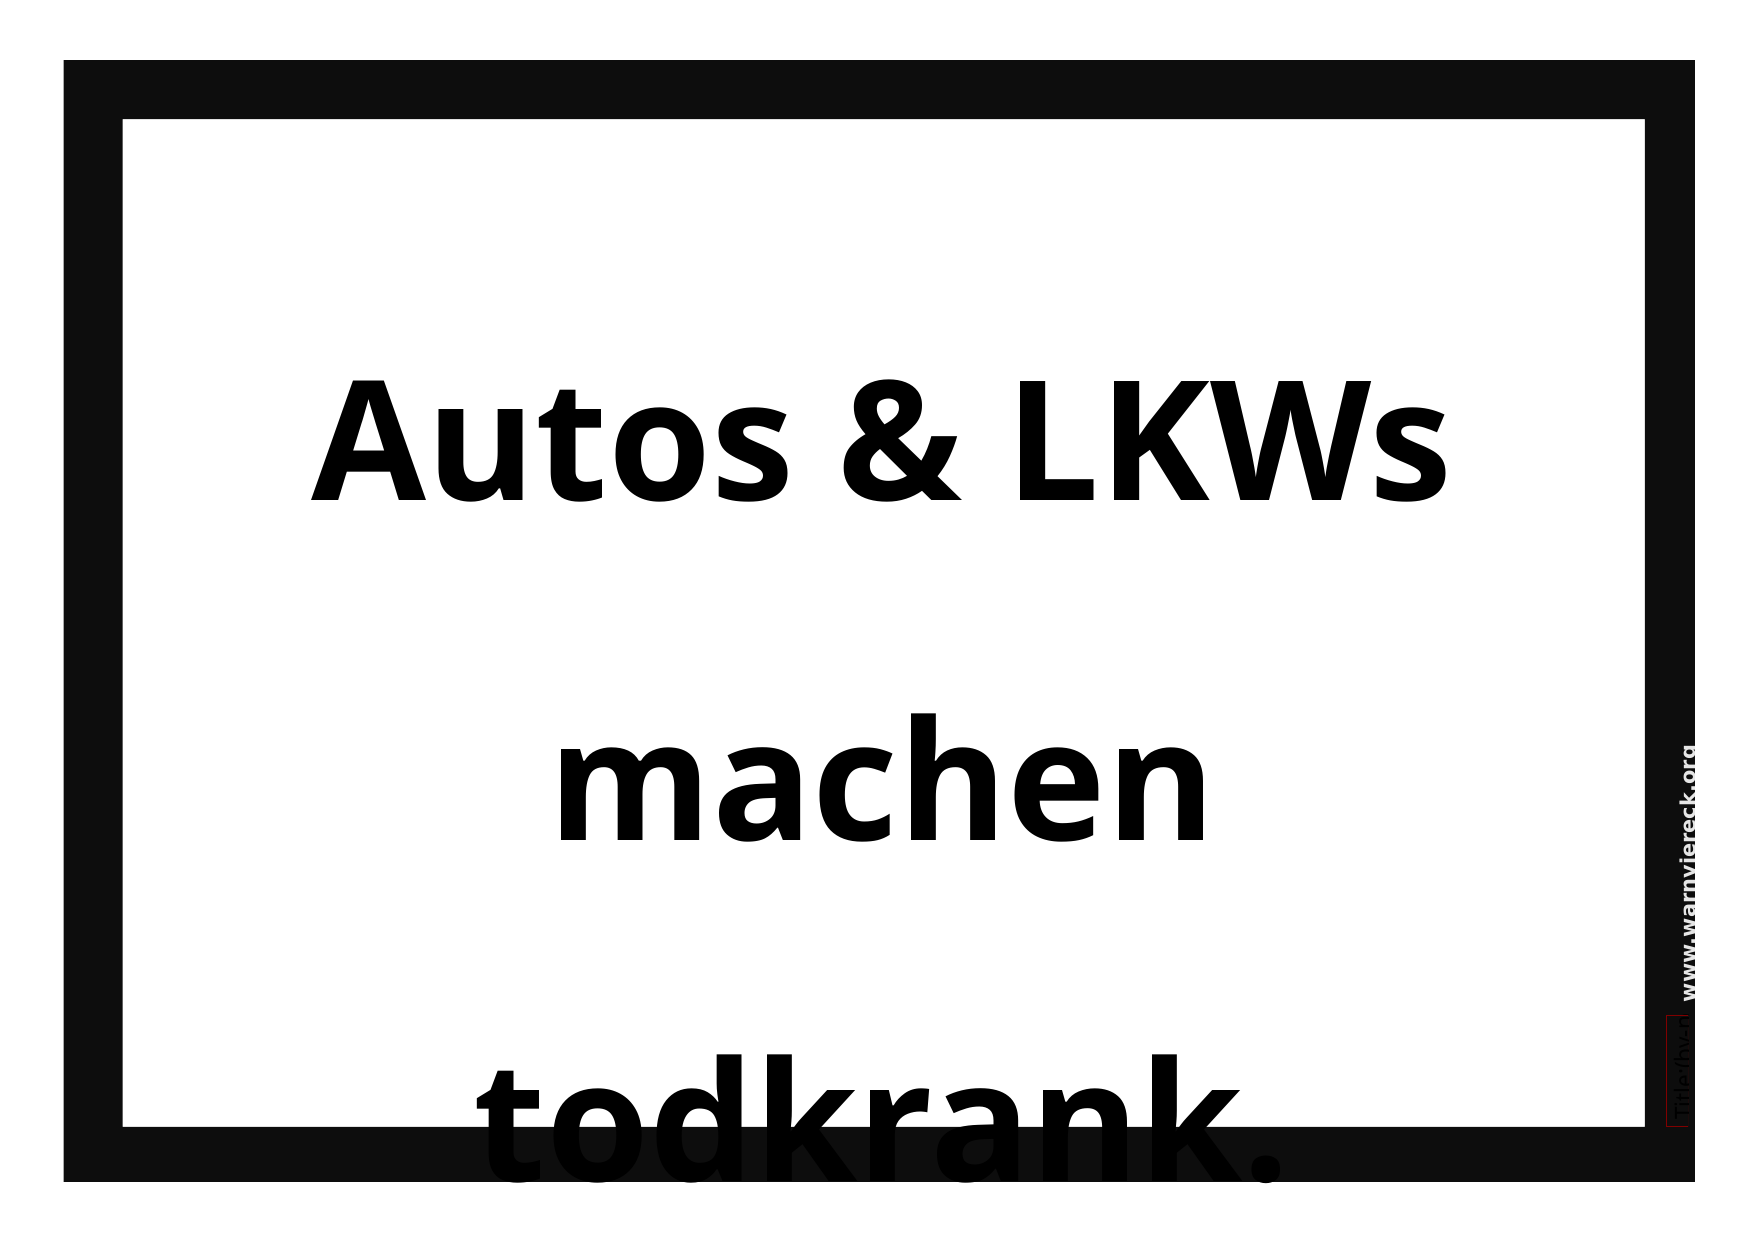

Autos & LKWs
machen todkrank.
In Österreich verursacht laut WHO verkehrsbedingter Feinstaub pro Jahr 2.400
Todesfälle, 40.000 Asthmaerkrankungen und 2.350 Fälle chronischer Bronchitis.